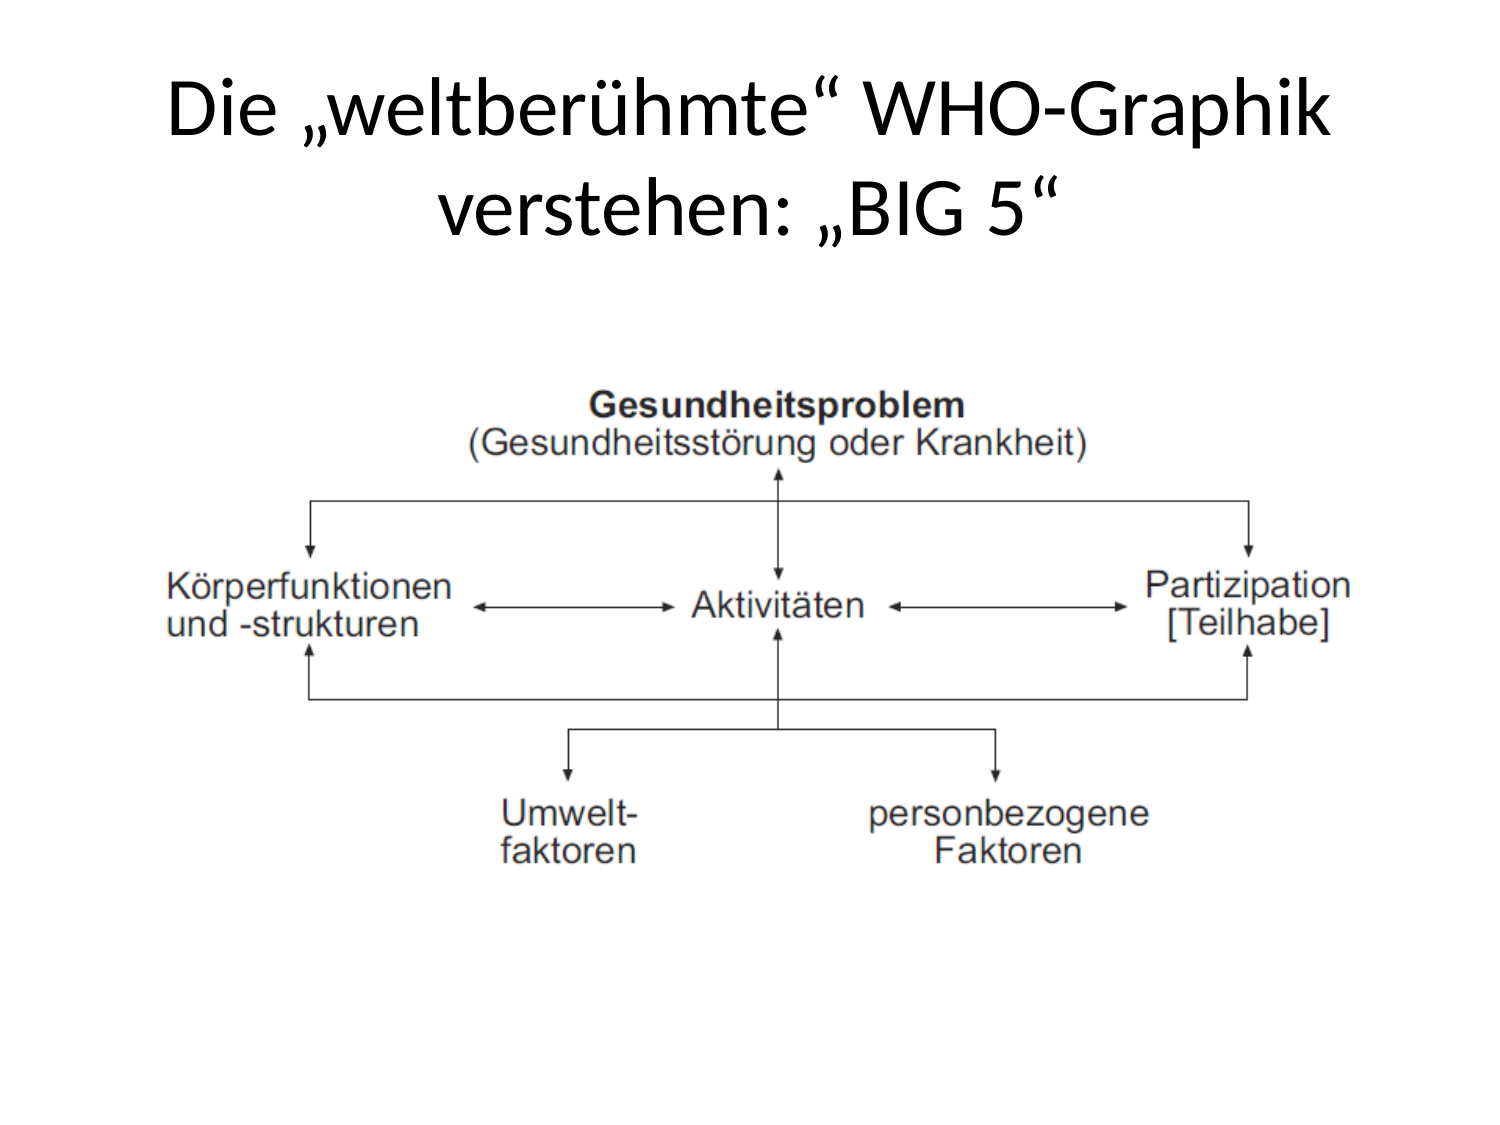

# Die „weltberühmte“ WHO-Graphik verstehen: „BIG 5“